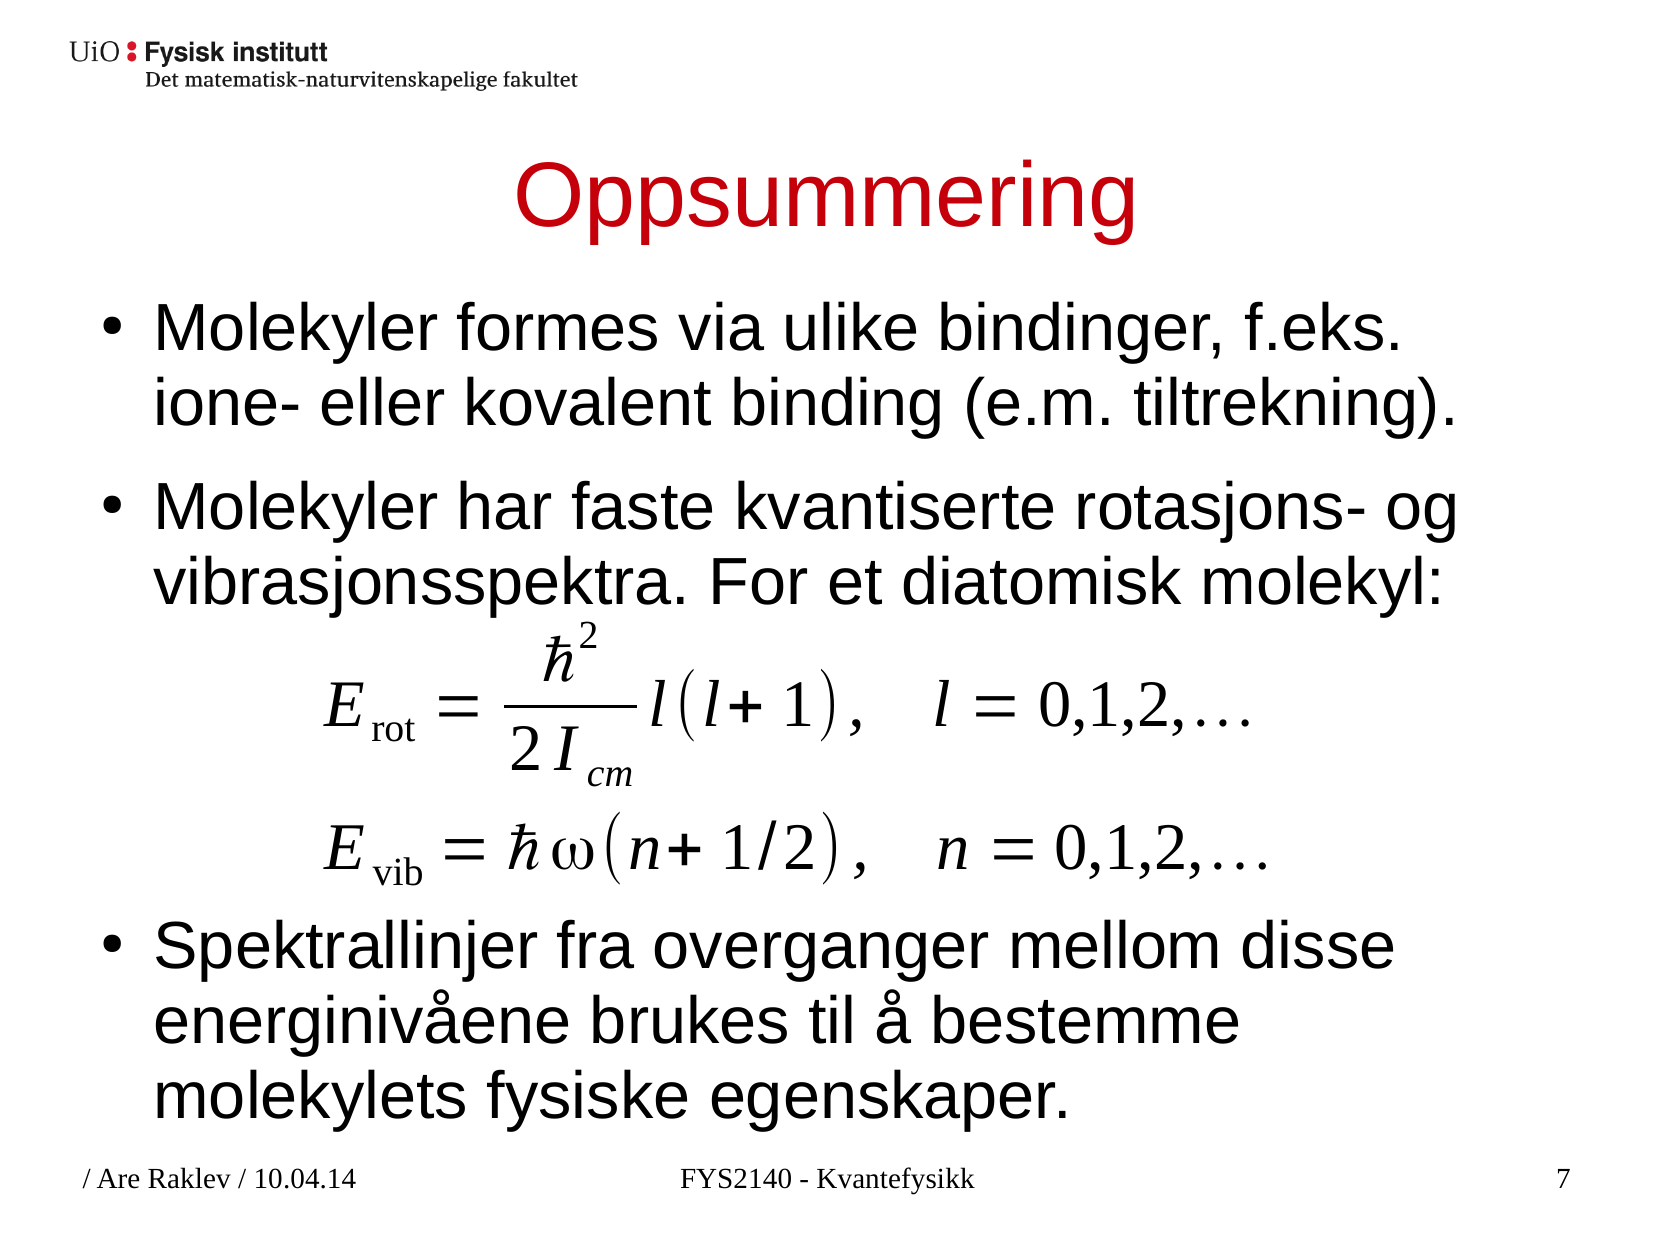

# Oppsummering
Molekyler formes via ulike bindinger, f.eks. ione- eller kovalent binding (e.m. tiltrekning).
Molekyler har faste kvantiserte rotasjons- og vibrasjonsspektra. For et diatomisk molekyl:
Spektrallinjer fra overganger mellom disse energinivåene brukes til å bestemme molekylets fysiske egenskaper.
/ Are Raklev / 10.04.14
FYS2140 - Kvantefysikk
7